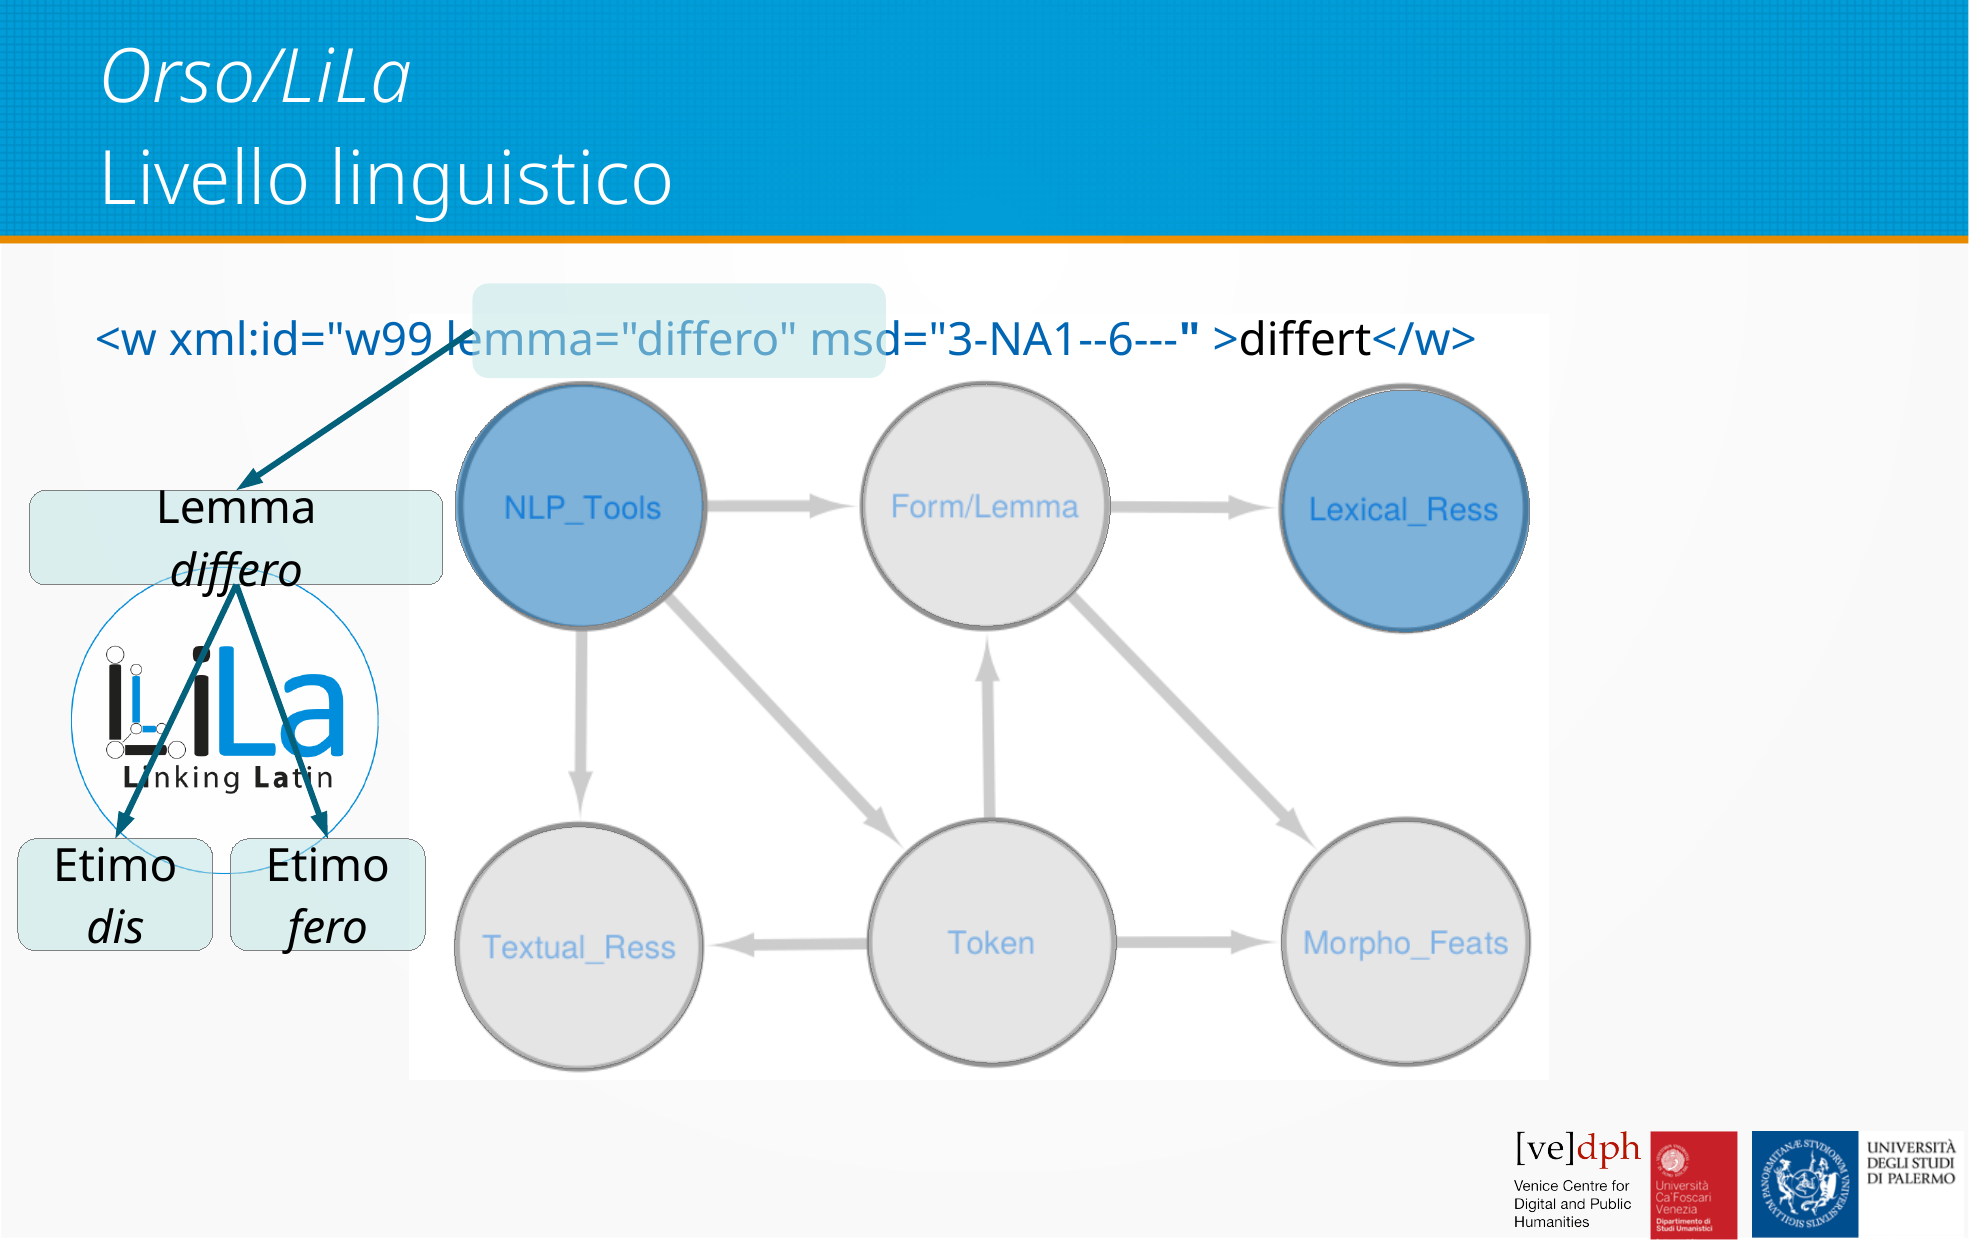

# Orso/LiLa Livello linguistico
<w xml:id="w99 lemma="differo" msd="3-NA1--6---" >differt</w>
Lemma
differo
Etimo
dis
Etimo
fero